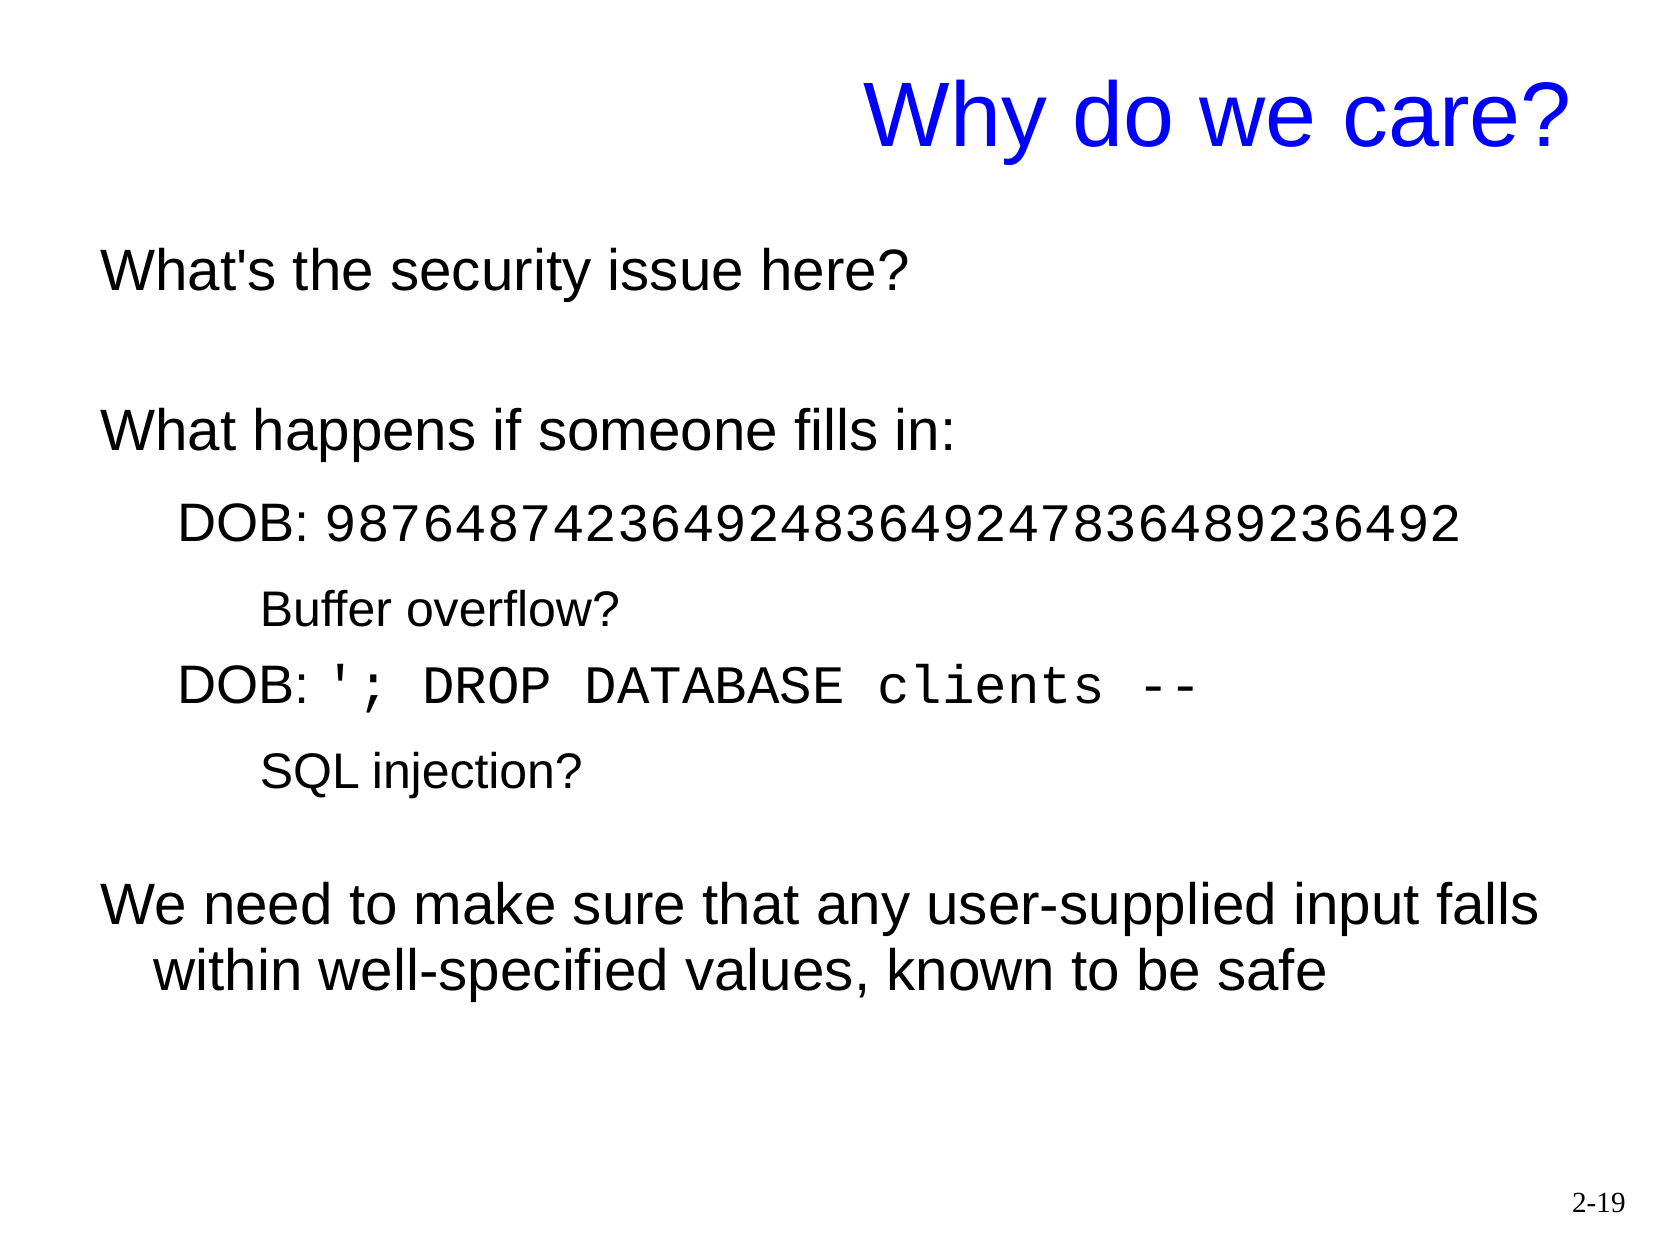

# Why do we care?
What's the security issue here?
What happens if someone fills in:
DOB: 98764874236492483649247836489236492
Buffer overflow?
DOB: '; DROP DATABASE clients --
SQL injection?
We need to make sure that any user-supplied input falls within well-specified values, known to be safe